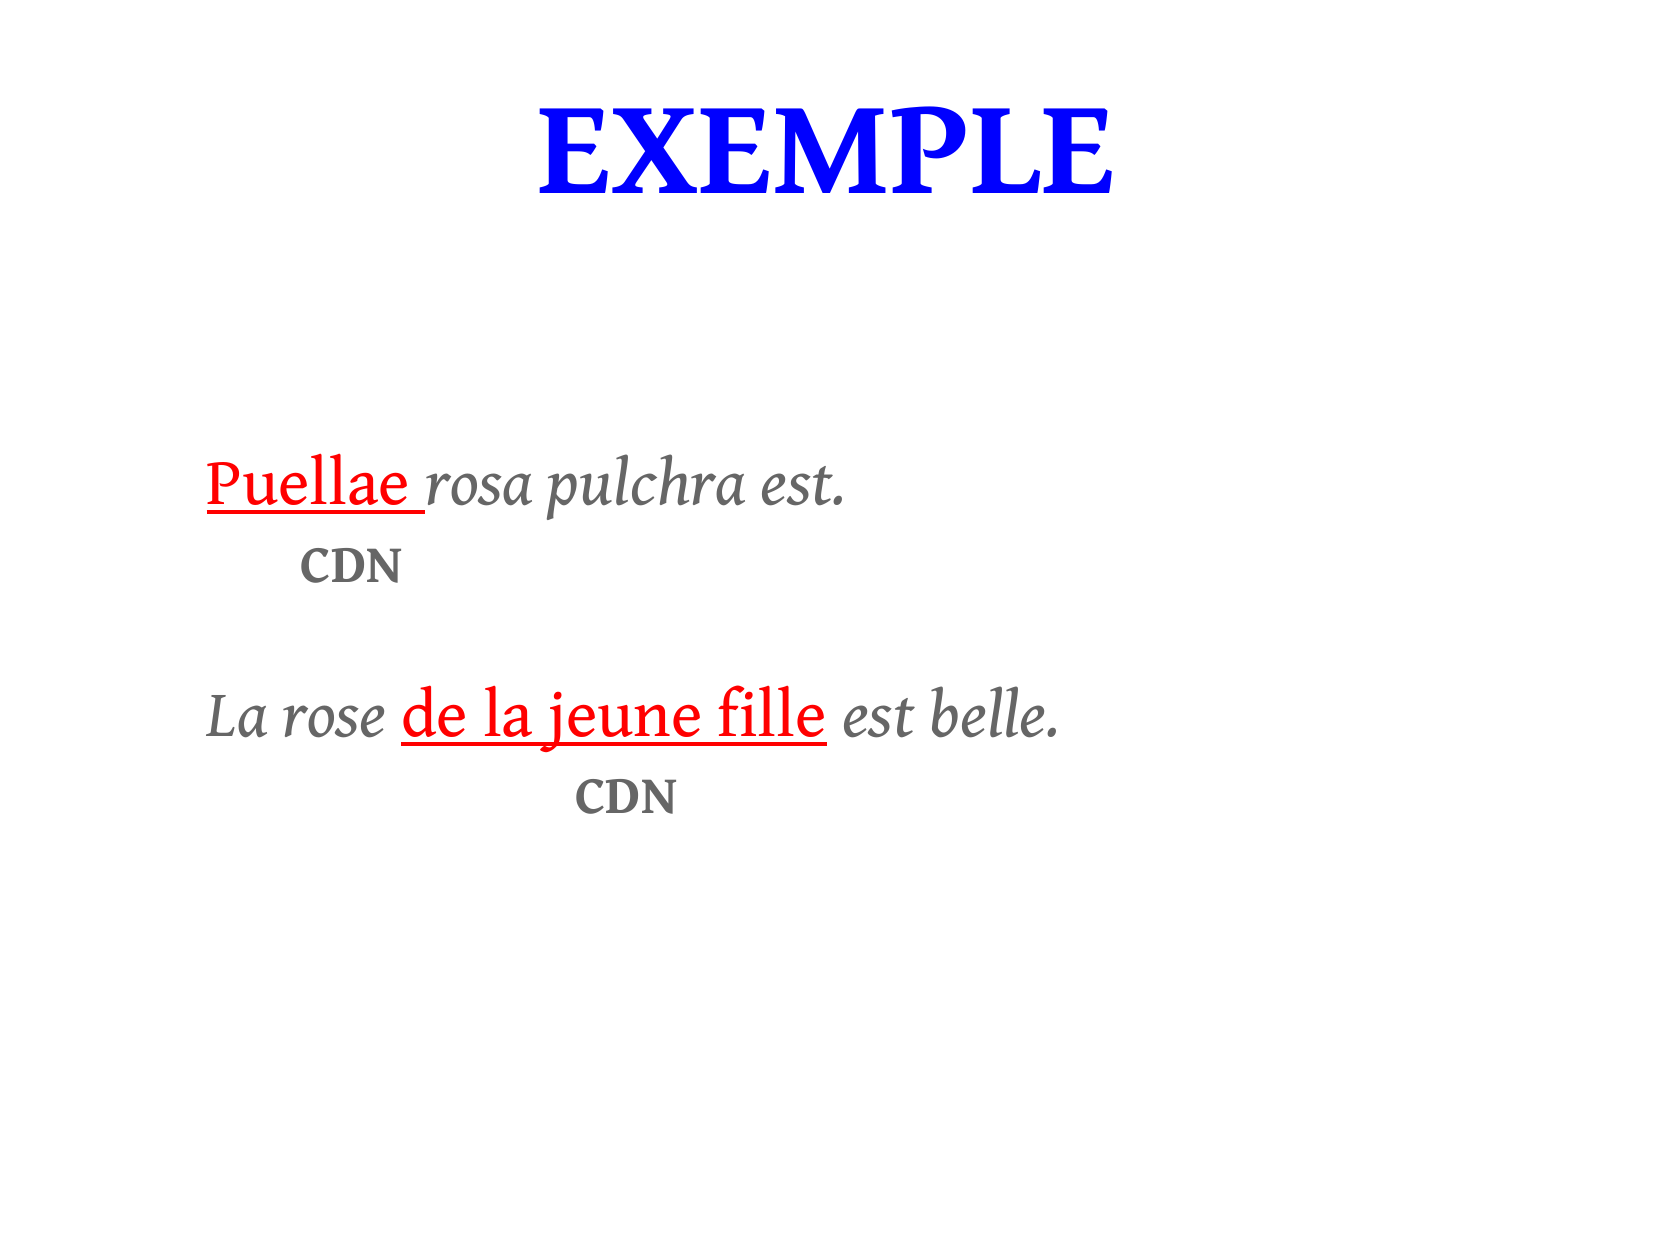

# EXEMPLE
	Puellae rosa pulchra est.
 CDN
	La rose de la jeune fille est belle.
 CDN